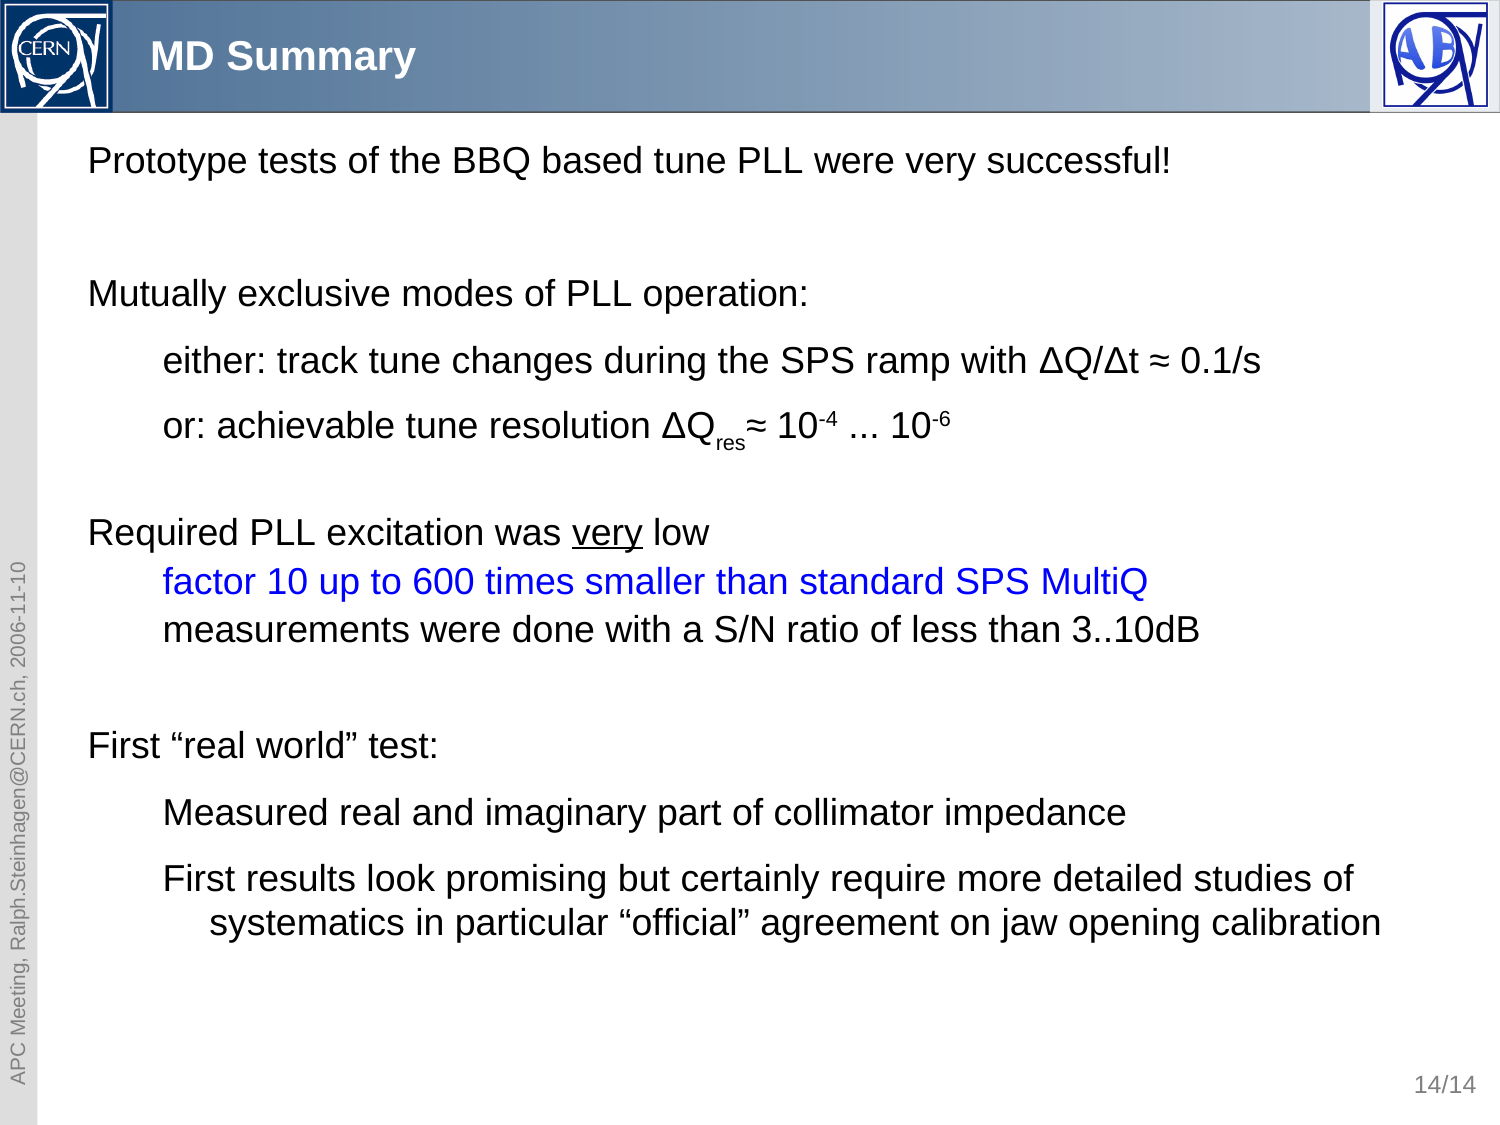

# MD Summary
Prototype tests of the BBQ based tune PLL were very successful!
Mutually exclusive modes of PLL operation:
either: track tune changes during the SPS ramp with ΔQ/Δt ≈ 0.1/s
or: achievable tune resolution ΔQres≈ 10-4 ... 10-6
Required PLL excitation was very low
factor 10 up to 600 times smaller than standard SPS MultiQ
measurements were done with a S/N ratio of less than 3..10dB
First “real world” test:
Measured real and imaginary part of collimator impedance
First results look promising but certainly require more detailed studies of systematics in particular “official” agreement on jaw opening calibration